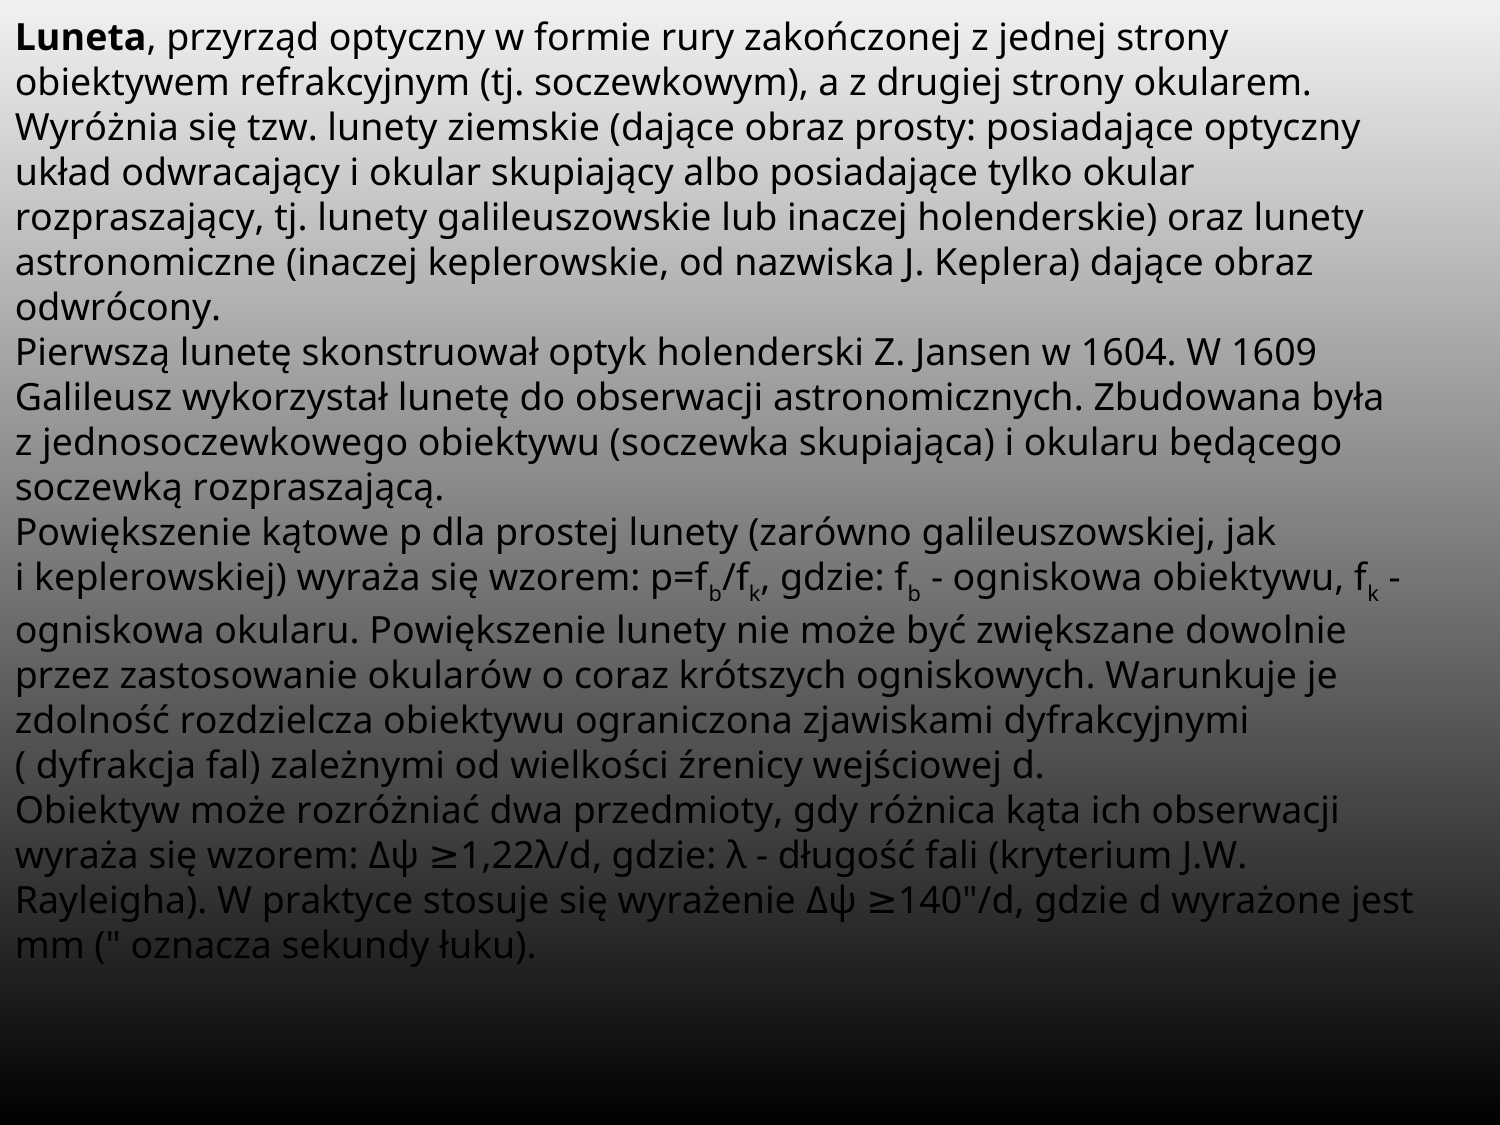

Luneta, przyrząd optyczny w formie rury zakończonej z jednej strony obiektywem refrakcyjnym (tj. soczewkowym), a z drugiej strony okularem.
Wyróżnia się tzw. lunety ziemskie (dające obraz prosty: posiadające optyczny układ odwracający i okular skupiający albo posiadające tylko okular rozpraszający, tj. lunety galileuszowskie lub inaczej holenderskie) oraz lunety astronomiczne (inaczej keplerowskie, od nazwiska J. Keplera) dające obraz odwrócony.
Pierwszą lunetę skonstruował optyk holenderski Z. Jansen w 1604. W 1609 Galileusz wykorzystał lunetę do obserwacji astronomicznych. Zbudowana była z jednosoczewkowego obiektywu (soczewka skupiająca) i okularu będącego soczewką rozpraszającą.
Powiększenie kątowe p dla prostej lunety (zarówno galileuszowskiej, jak i keplerowskiej) wyraża się wzorem: p=fb/fk, gdzie: fb - ogniskowa obiektywu, fk - ogniskowa okularu. Powiększenie lunety nie może być zwiększane dowolnie przez zastosowanie okularów o coraz krótszych ogniskowych. Warunkuje je zdolność rozdzielcza obiektywu ograniczona zjawiskami dyfrakcyjnymi ( dyfrakcja fal) zależnymi od wielkości źrenicy wejściowej d.
Obiektyw może rozróżniać dwa przedmioty, gdy różnica kąta ich obserwacji wyraża się wzorem: Δψ ≥1,22λ/d, gdzie: λ - długość fali (kryterium J.W. Rayleigha). W praktyce stosuje się wyrażenie Δψ ≥140"/d, gdzie d wyrażone jest mm (" oznacza sekundy łuku).